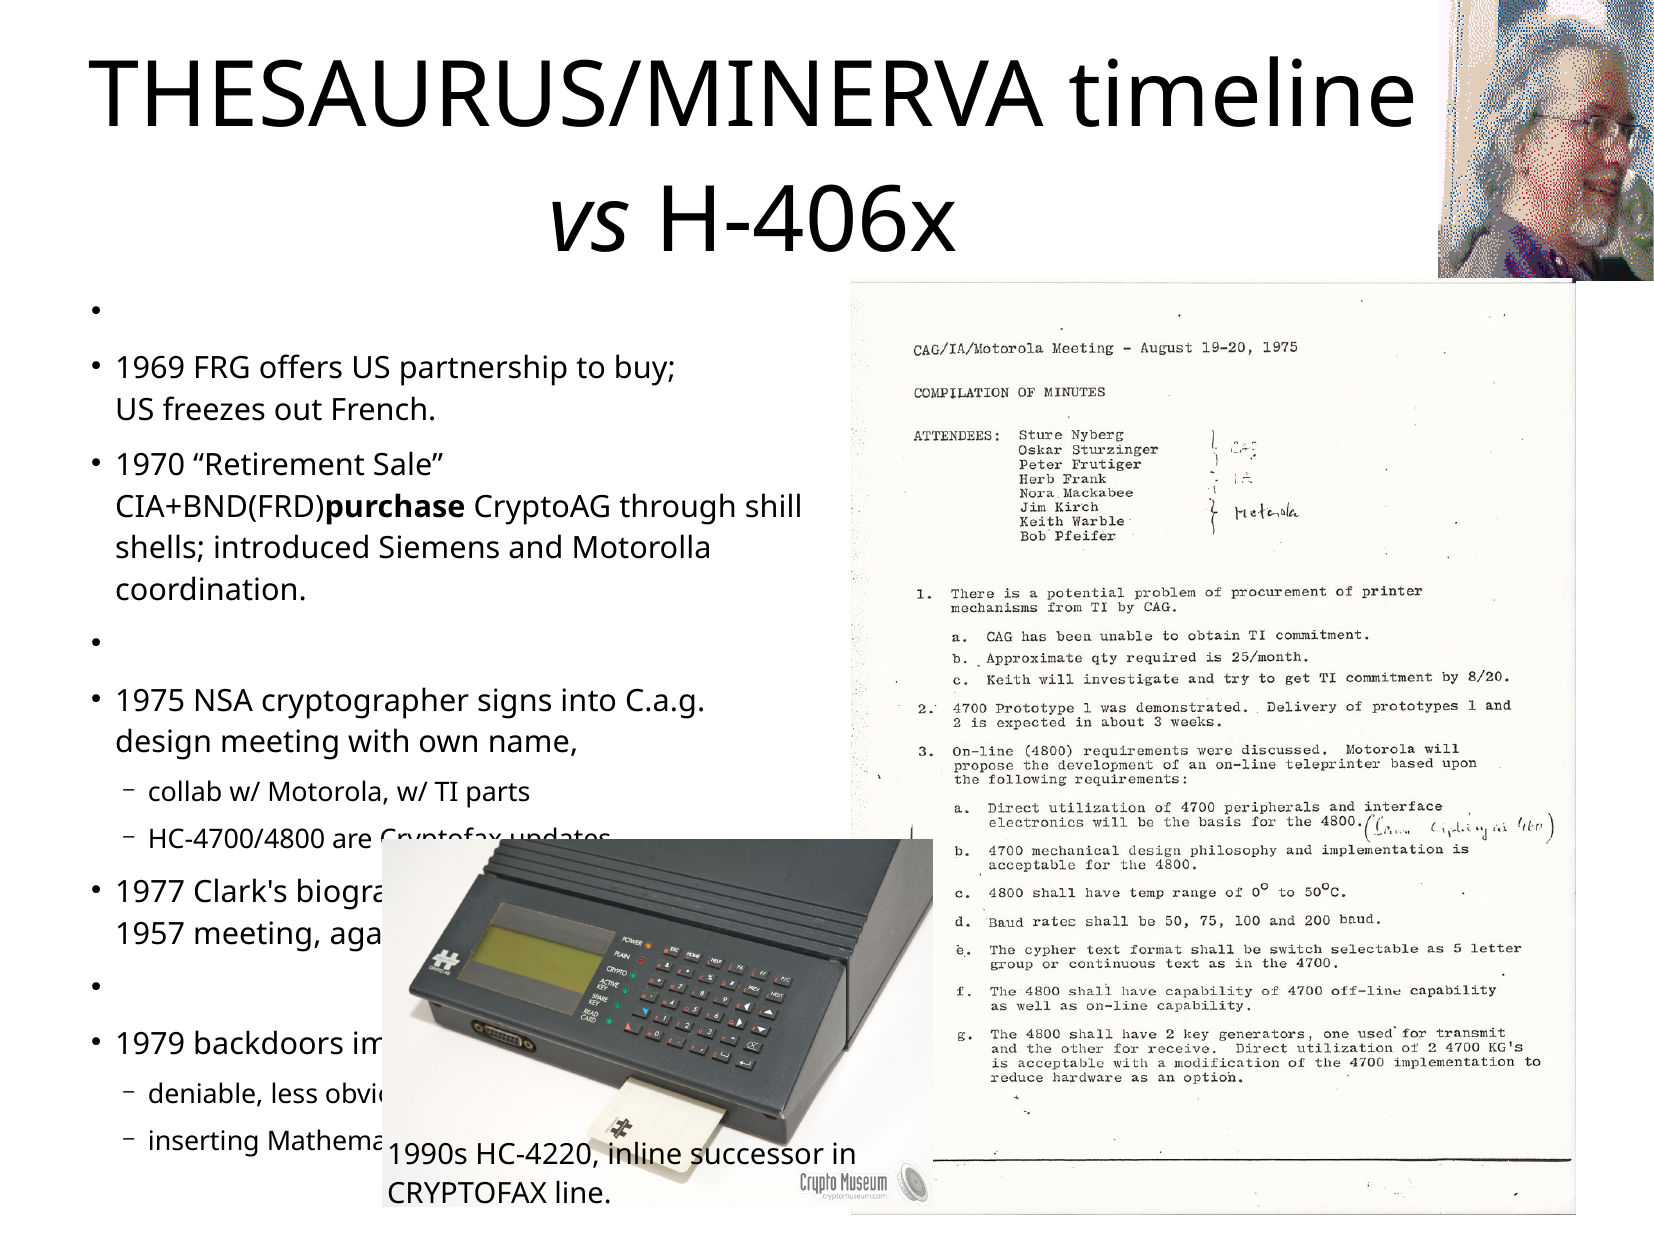

# THESAURUS/MINERVA timeline vs H-406x
1969 FRG offers US partnership to buy;
US freezes out French.
1970 “Retirement Sale”
CIA+BND(FRD)purchase CryptoAG through shill shells; introduced Siemens and Motorolla coordination.
1975 NSA cryptographer signs into C.a.g. design meeting with own name,
collab w/ Motorola, w/ TI parts
HC-4700/4800 are Cryptofax updates
1977 Clark's biography of WFF mentions the 1957 meeting, against NSA advice
1979 backdoors improved
deniable, less obvious
inserting Mathematicians in the know in Crypto,a.g.
1965 H-460 co-design started
1969 T-450 online TELEX encryption launched
1970 CAG announces all-electronic H-460; shiped, has problems
1972 H-460 fixed, shipped
1976 Italy and Egpyt independently find weakness in H-460
1977 H-460x reissued in national variants, closing the customer-found weaknesses.
1978 Egypt wants T-450 strengthened too.
1990s HC-4220, inline successor in CRYPTOFAX line.